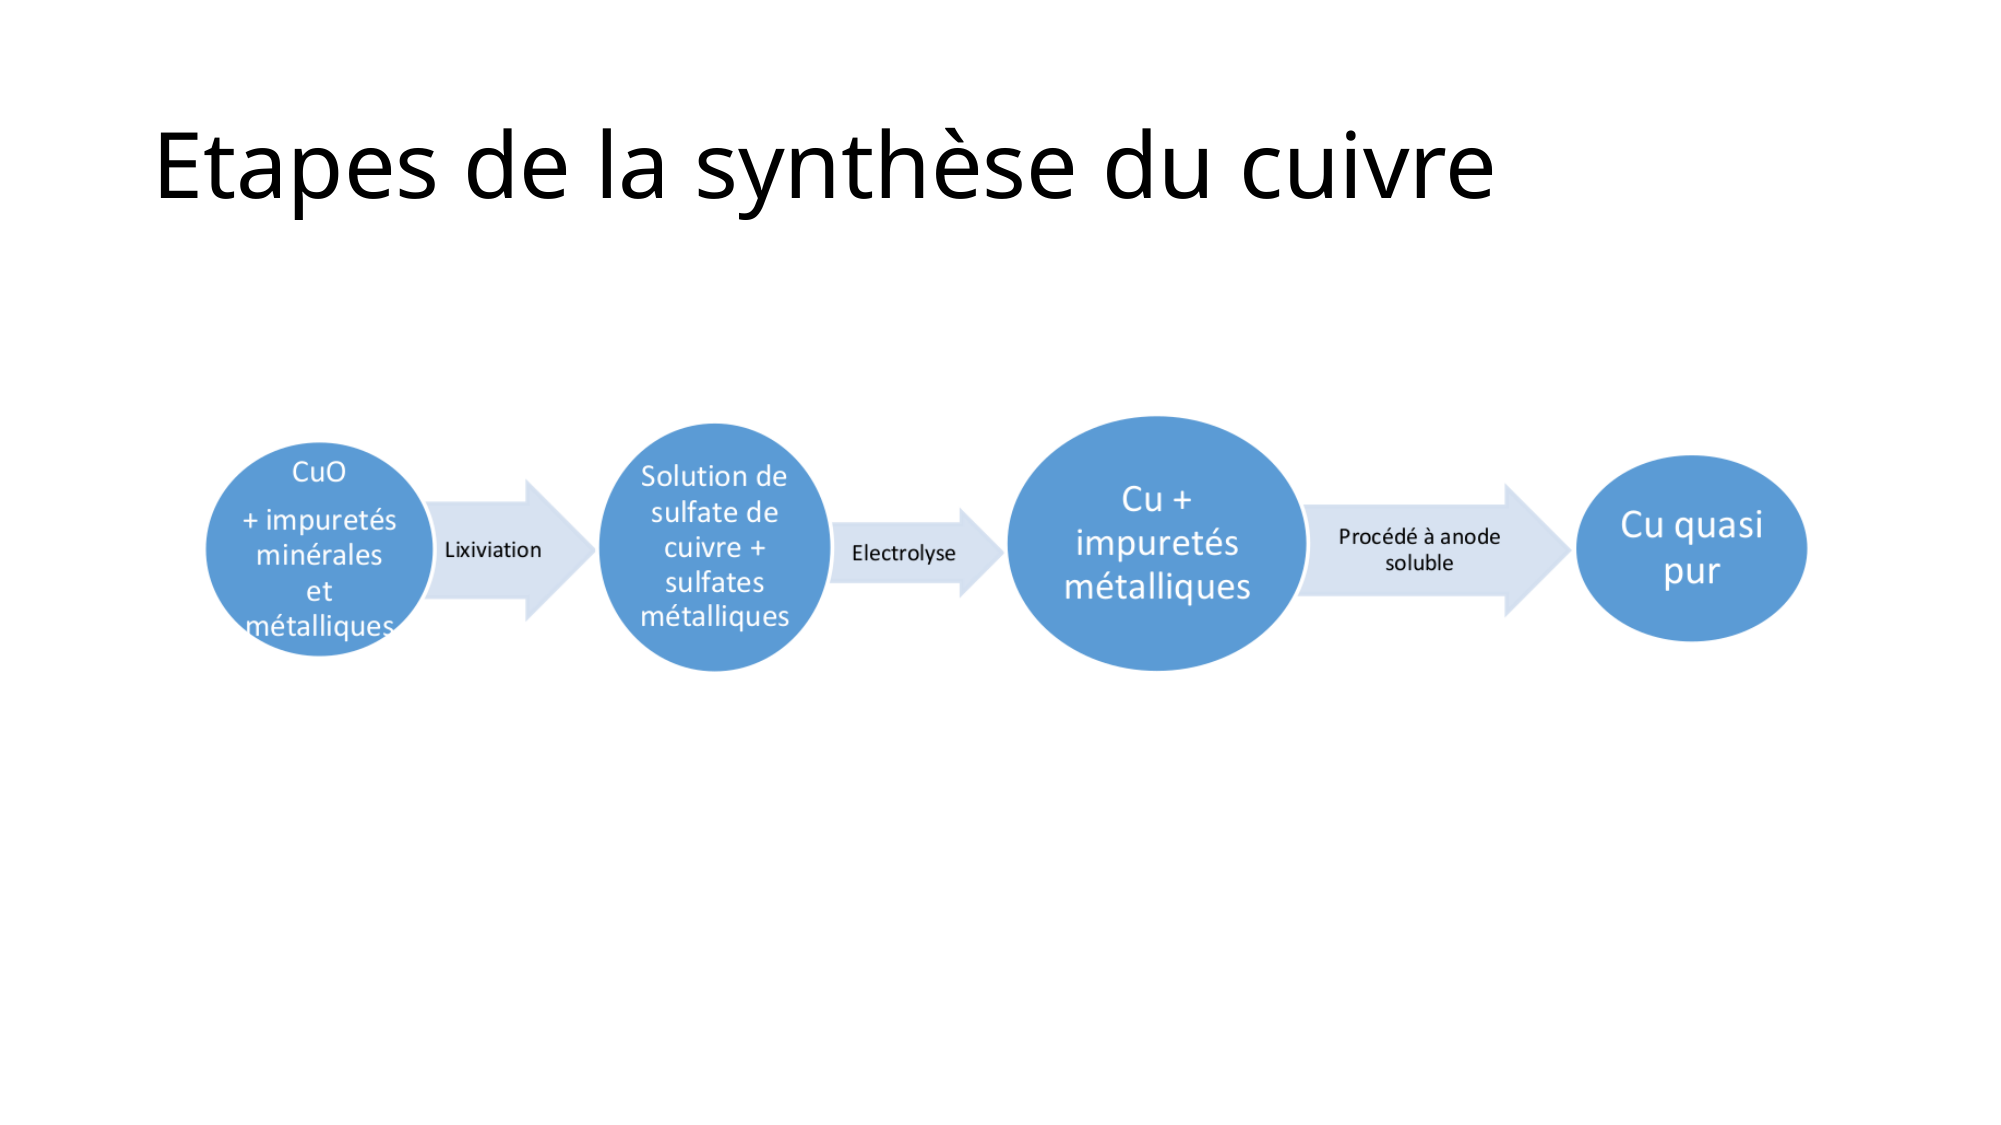

# Etapes de la synthèse du cuivre